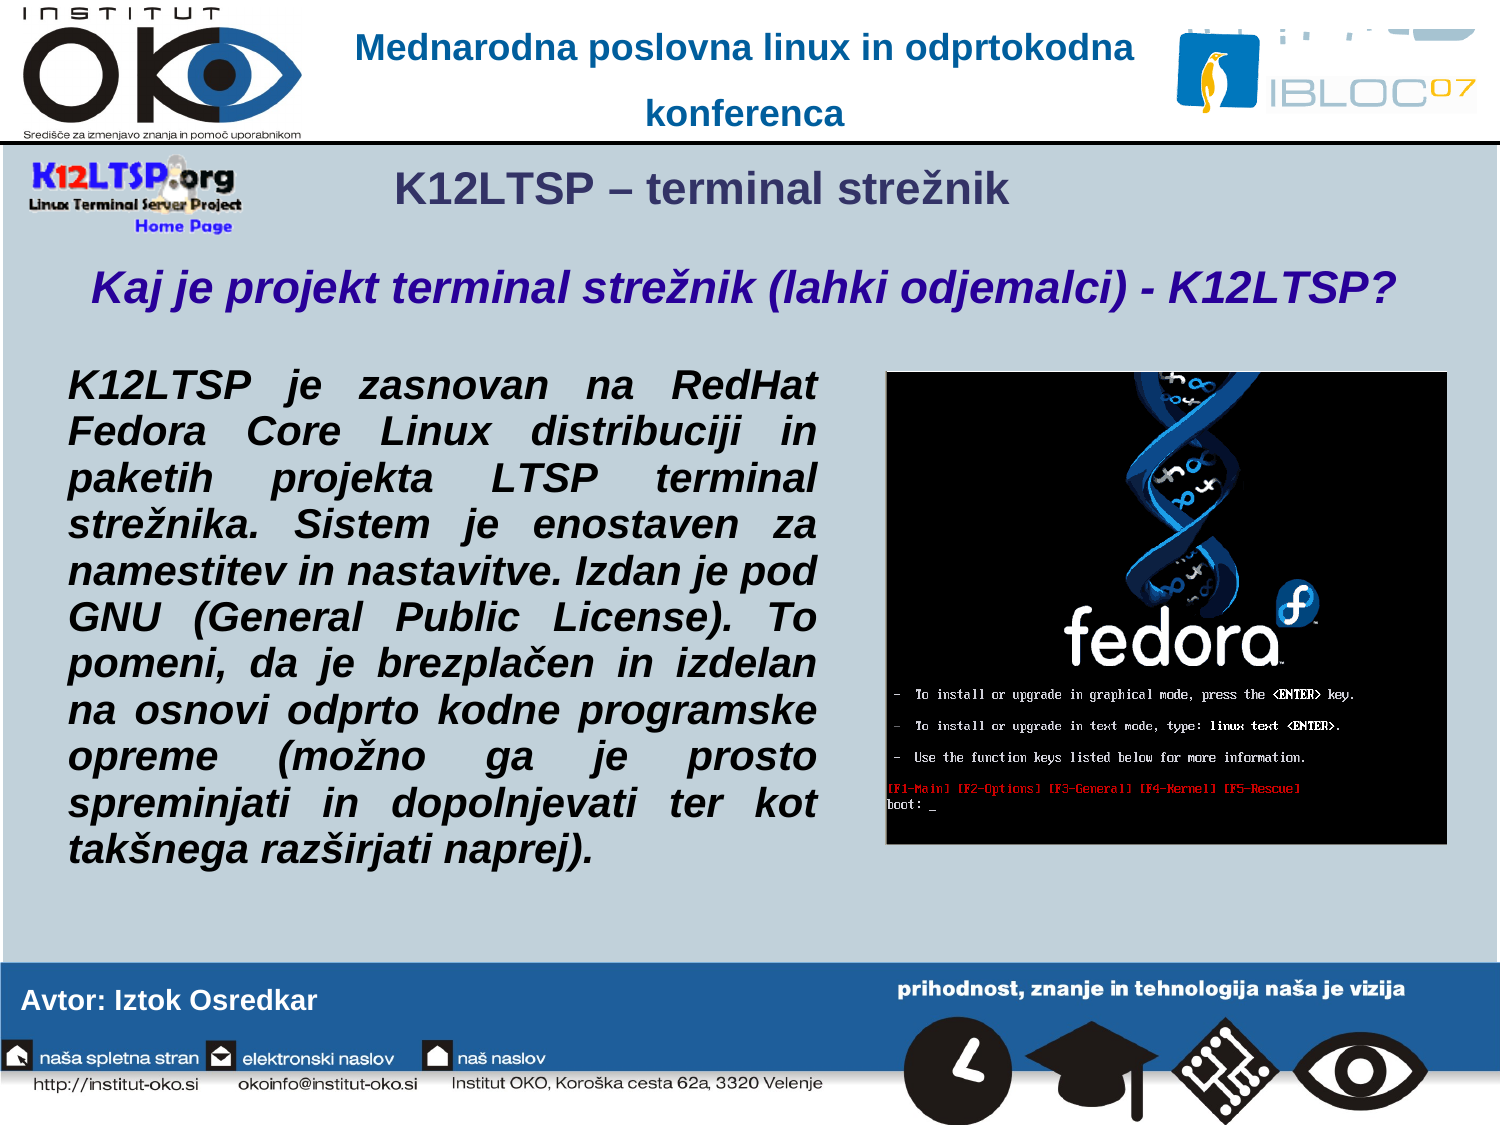

Mednarodna poslovna linux in odprtokodna
konferenca
Avtor: Iztok Osredkar
K12LTSP – terminal strežnik
# Kaj je projekt terminal strežnik (lahki odjemalci) - K12LTSP?
K12LTSP je zasnovan na RedHat Fedora Core Linux distribuciji in paketih projekta LTSP terminal strežnika. Sistem je enostaven za namestitev in nastavitve. Izdan je pod GNU (General Public License). To pomeni, da je brezplačen in izdelan na osnovi odprto kodne programske opreme (možno ga je prosto spreminjati in dopolnjevati ter kot takšnega razširjati naprej).